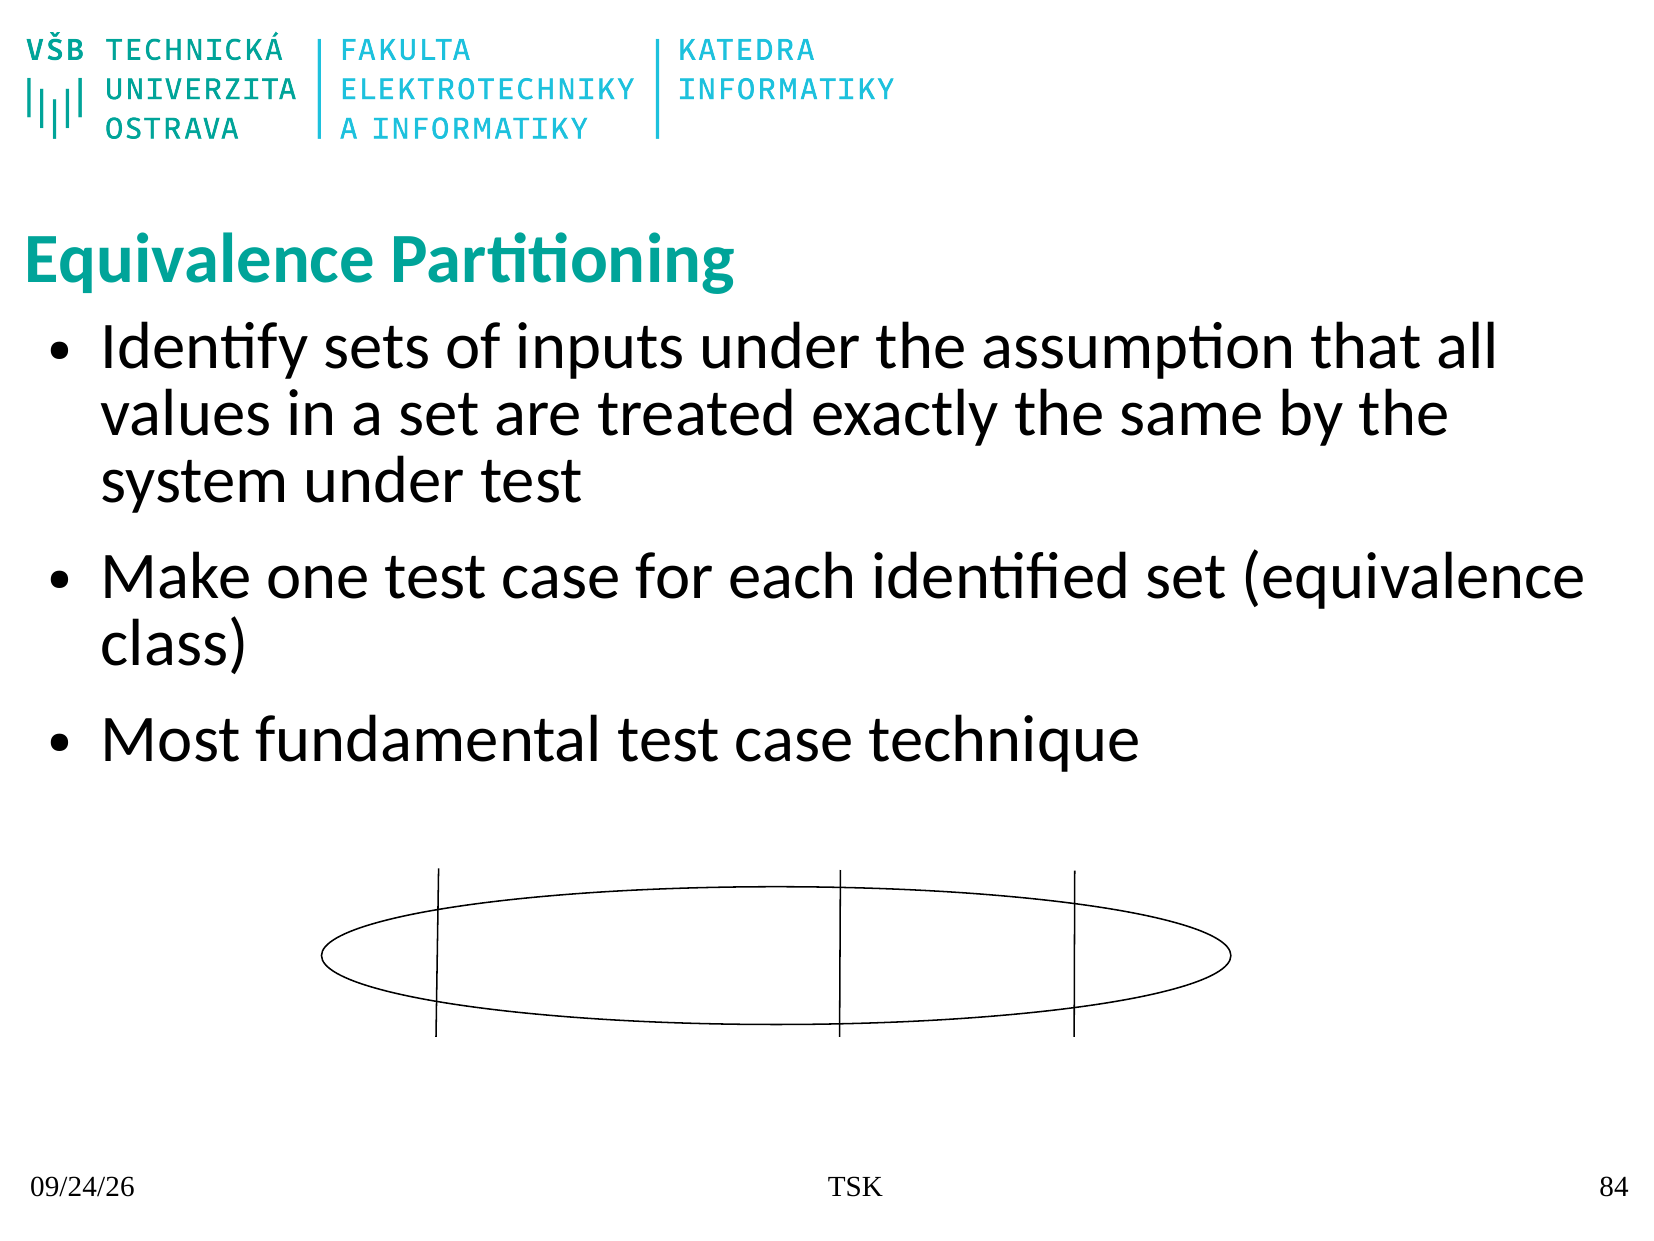

# Equivalence Partitioning
Identify sets of inputs under the assumption that all values in a set are treated exactly the same by the system under test
Make one test case for each identified set (equivalence class)
Most fundamental test case technique
TSK
84